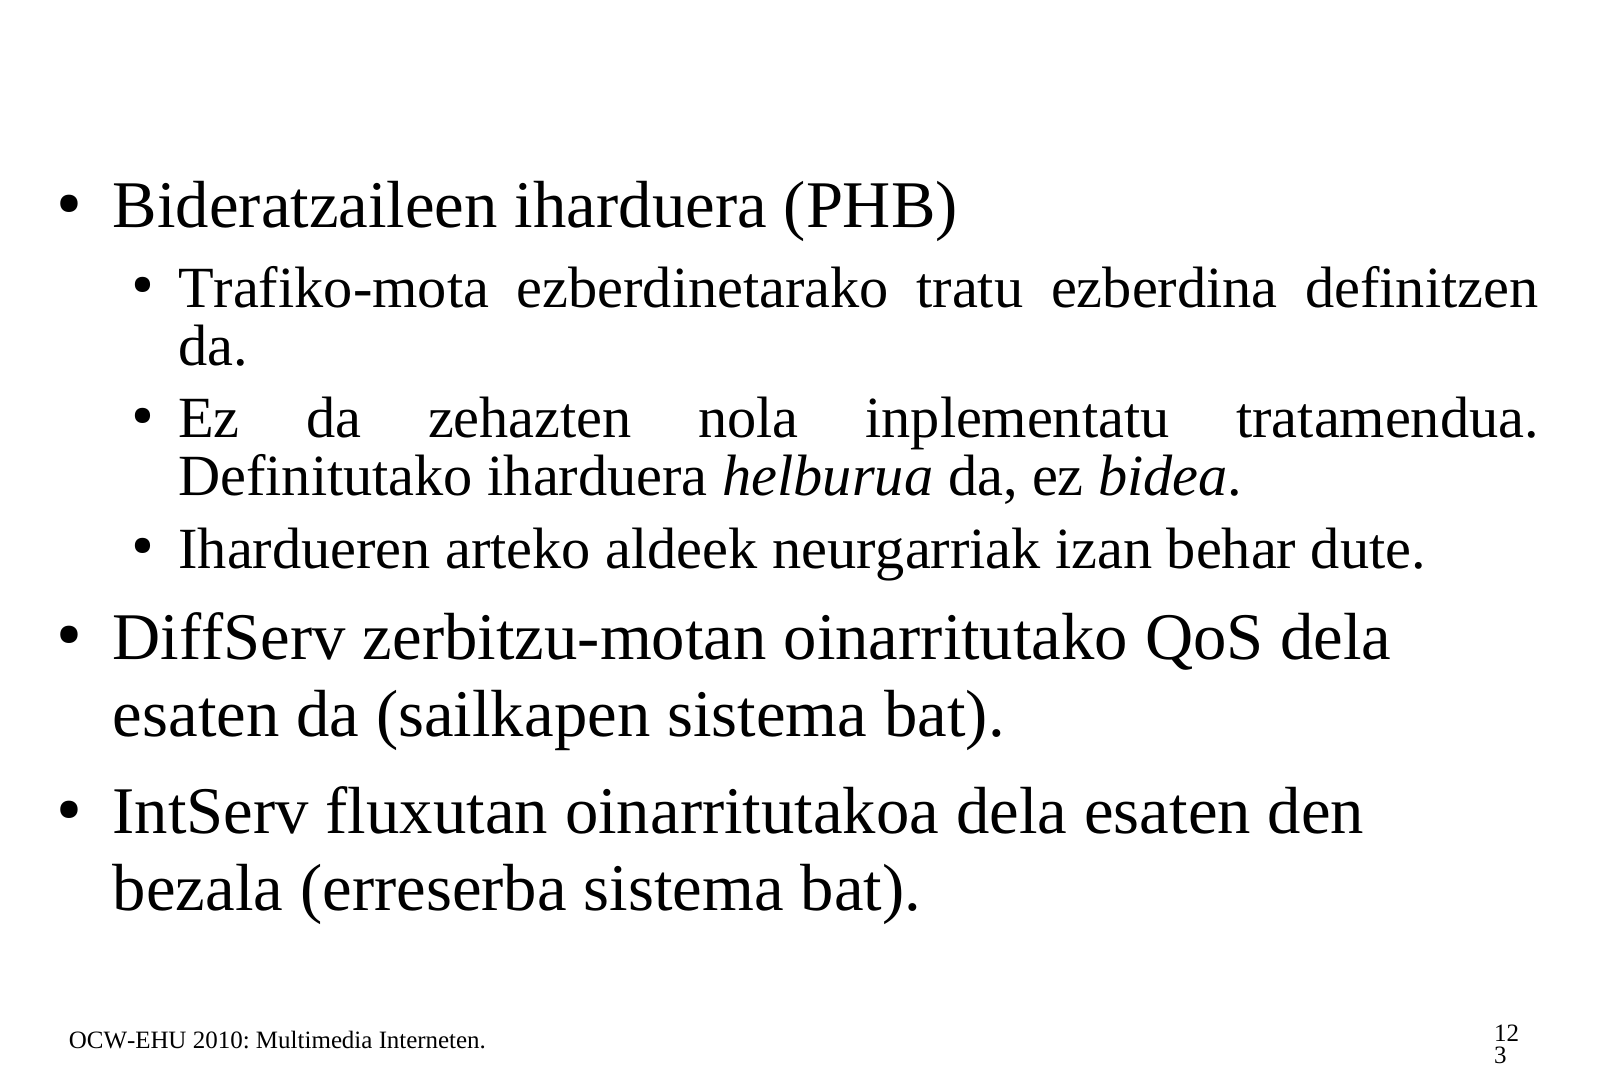

# Bideratzaileen iharduera (PHB)
Trafiko-mota ezberdinetarako tratu ezberdina definitzen da.
Ez da zehazten nola inplementatu tratamendua. Definitutako iharduera helburua da, ez bidea.
Ihardueren arteko aldeek neurgarriak izan behar dute.
DiffServ zerbitzu-motan oinarritutako QoS dela esaten da (sailkapen sistema bat).
IntServ fluxutan oinarritutakoa dela esaten den bezala (erreserba sistema bat).
123